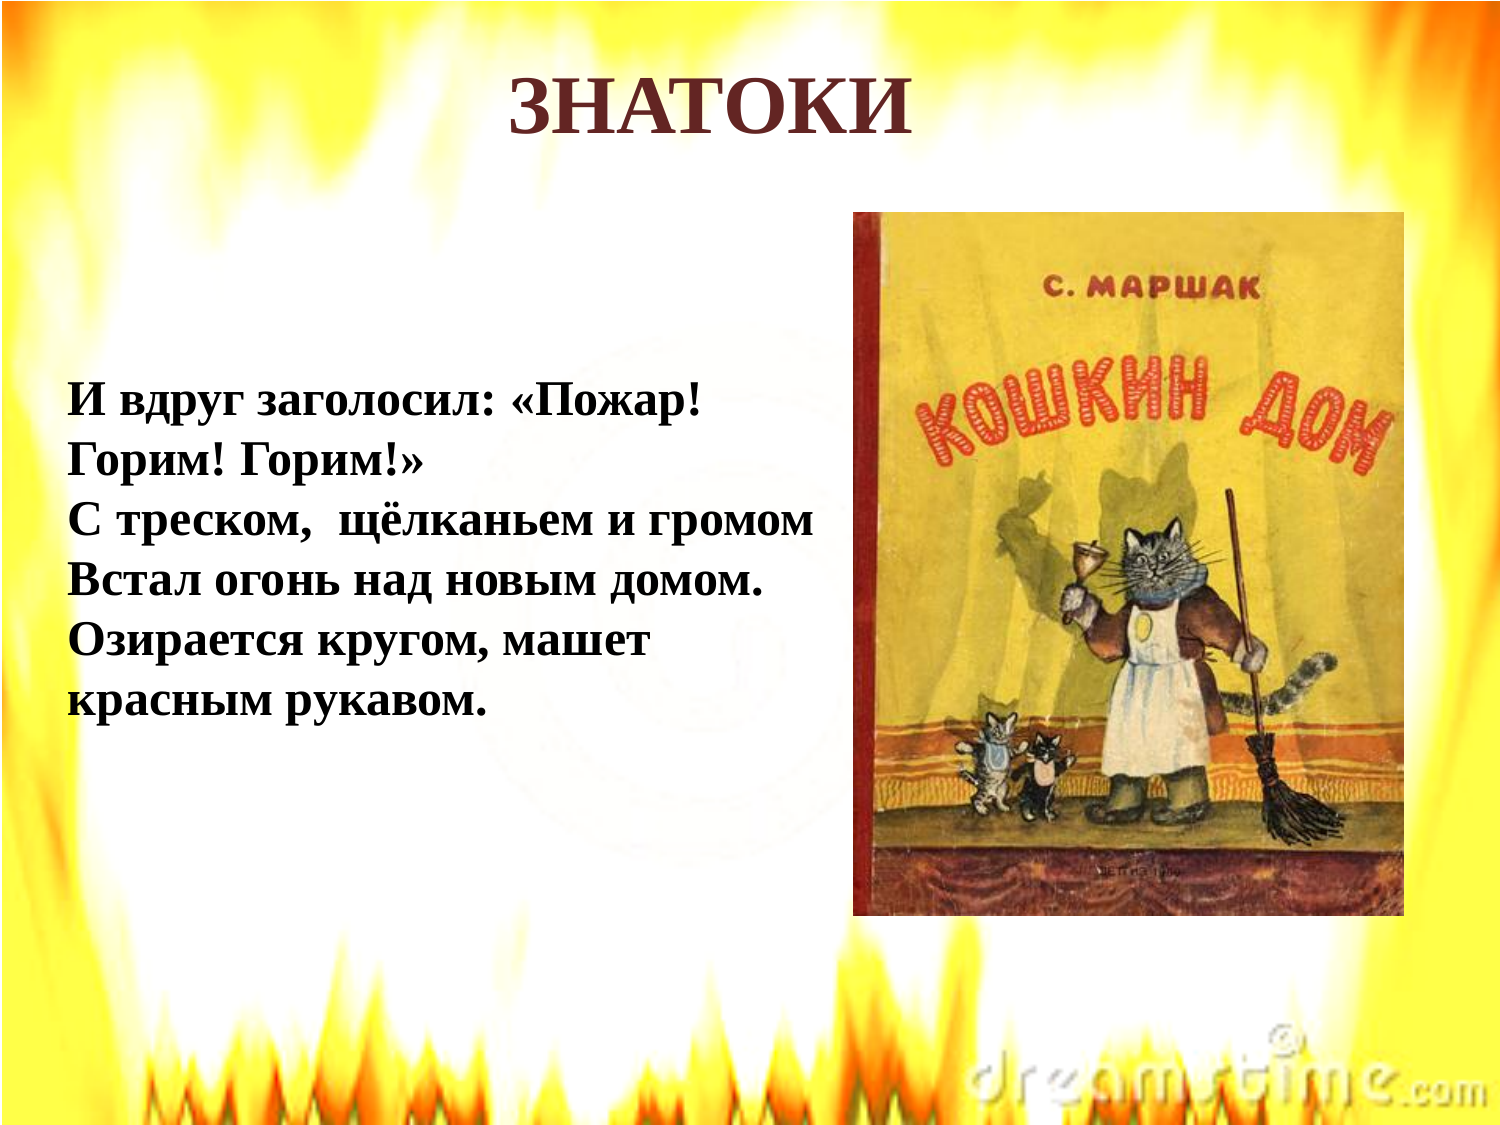

ЗНАТОКИ
И вдруг заголосил: «Пожар! Горим! Горим!»
С треском, щёлканьем и громом
Встал огонь над новым домом.
Озирается кругом, машет красным рукавом.